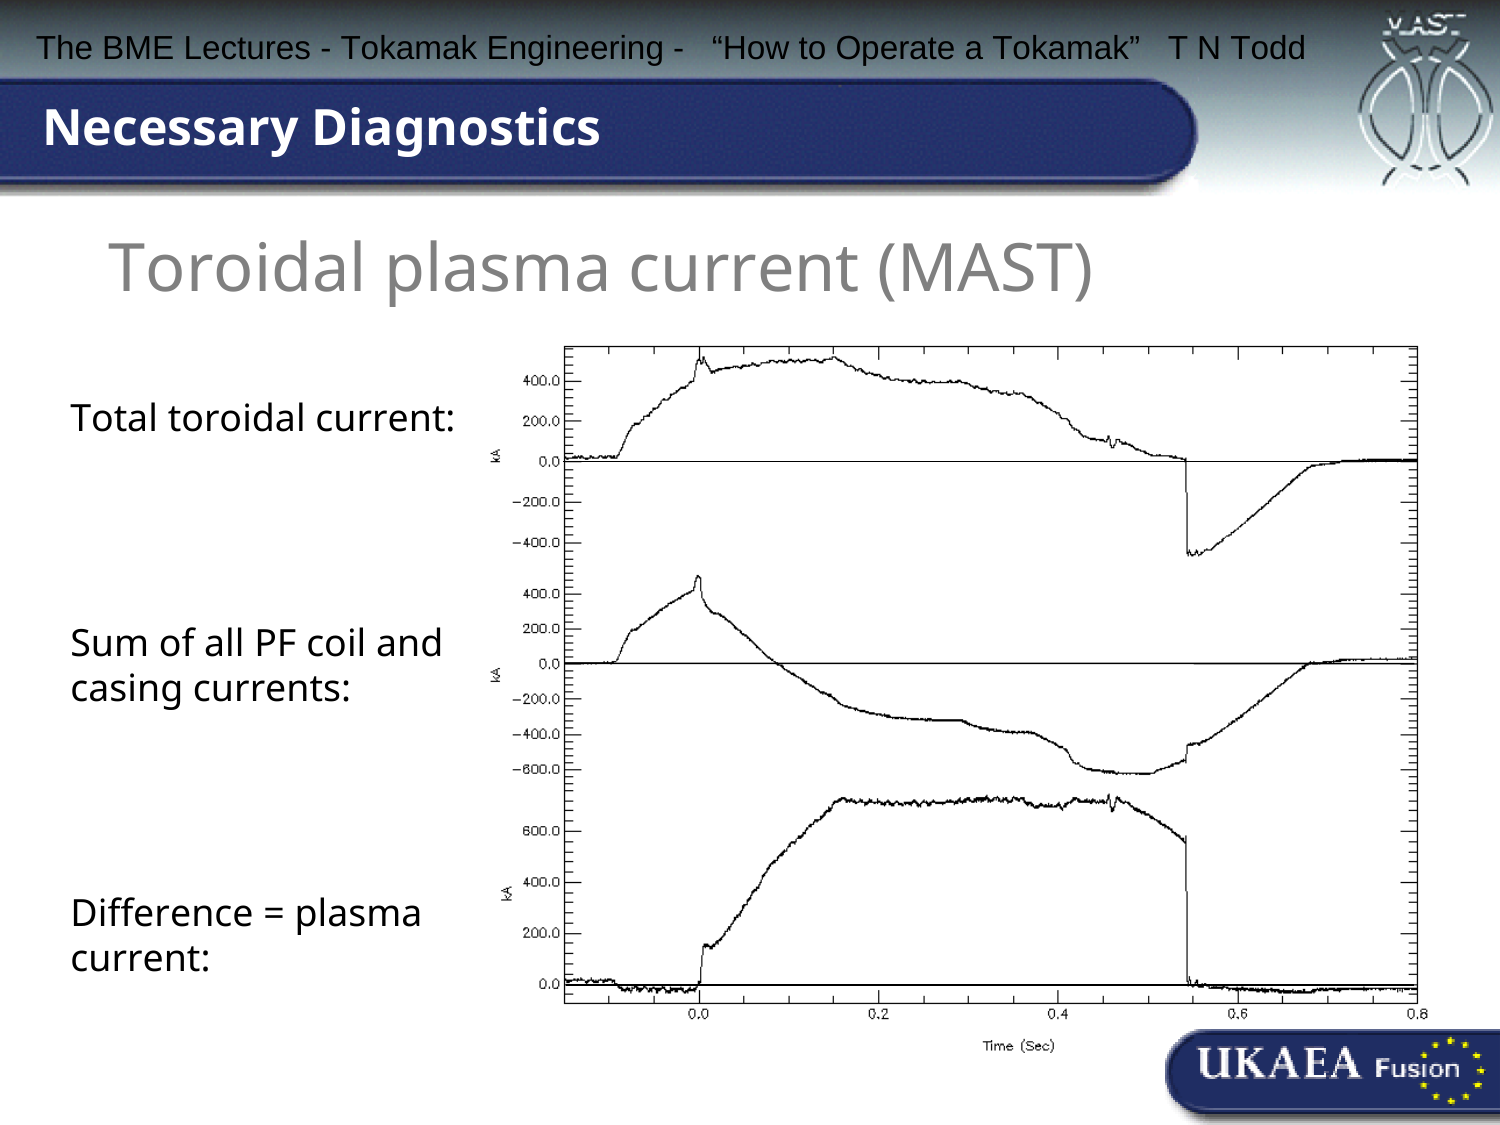

Necessary Diagnostics
The BME Lectures - Tokamak Engineering - “How to Operate a Tokamak” T N Todd
Toroidal plasma current (MAST)
Total toroidal current:
Sum of all PF coil and casing currents:
Difference = plasma current: